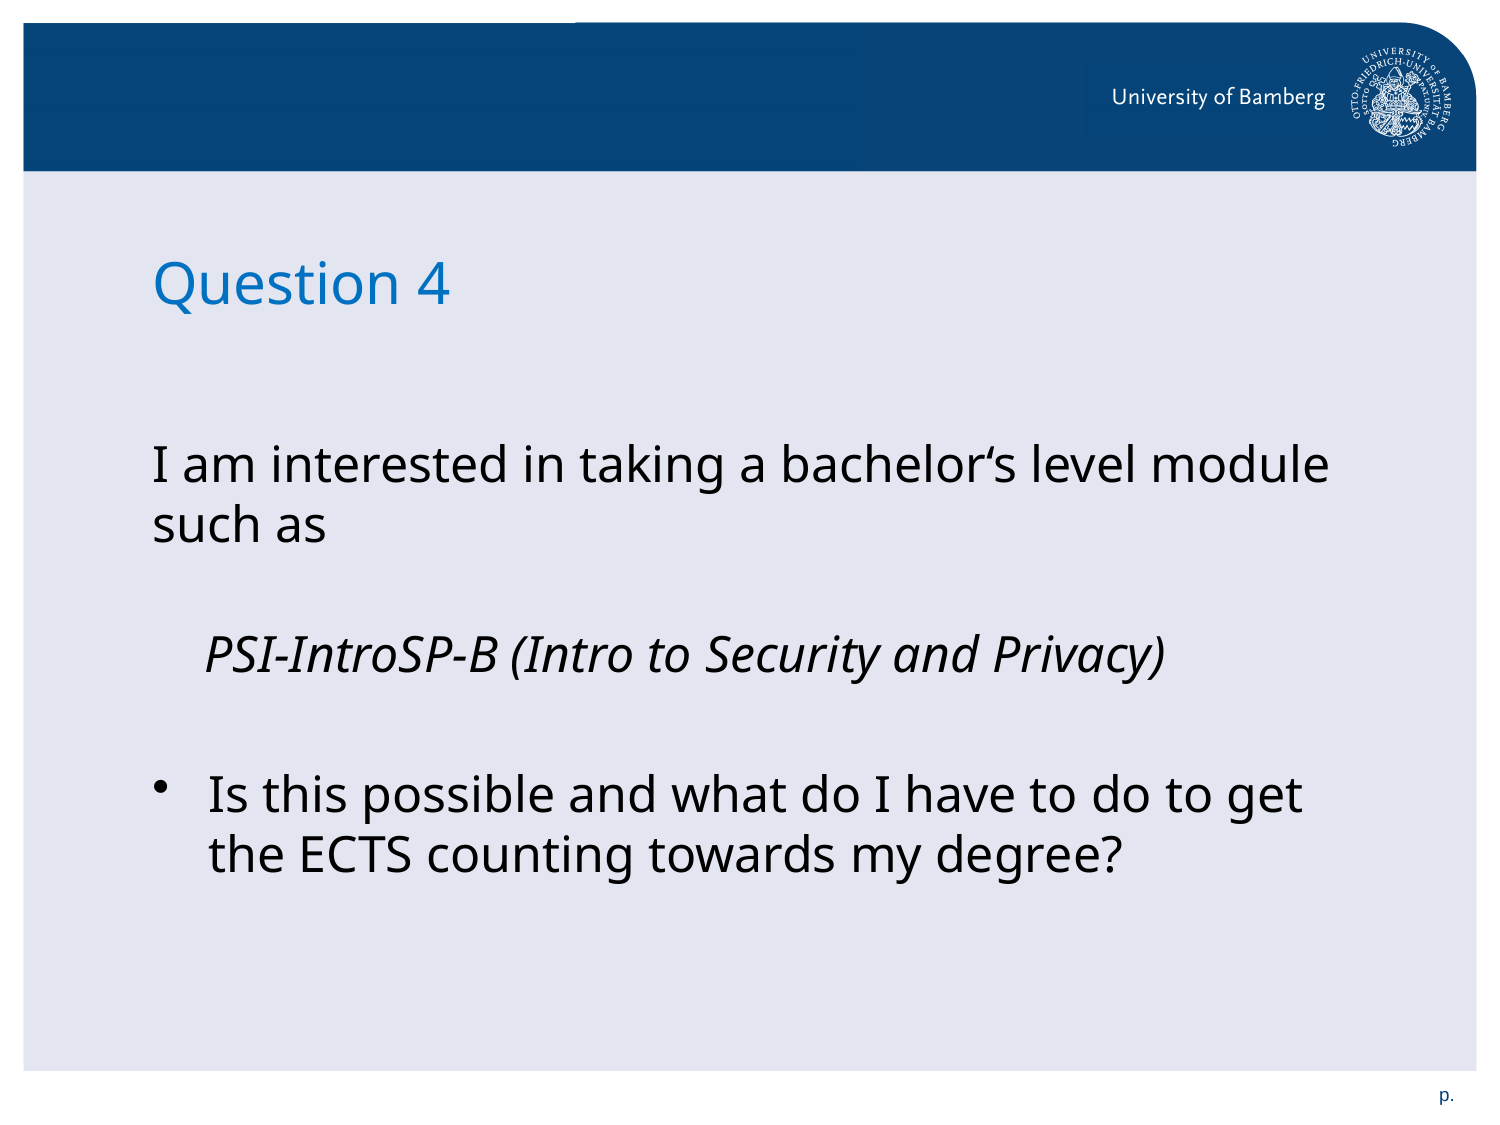

# Question 4
I am interested in taking a bachelor‘s level module such as
 PSI-IntroSP-B (Intro to Security and Privacy)
Is this possible and what do I have to do to get the ECTS counting towards my degree?